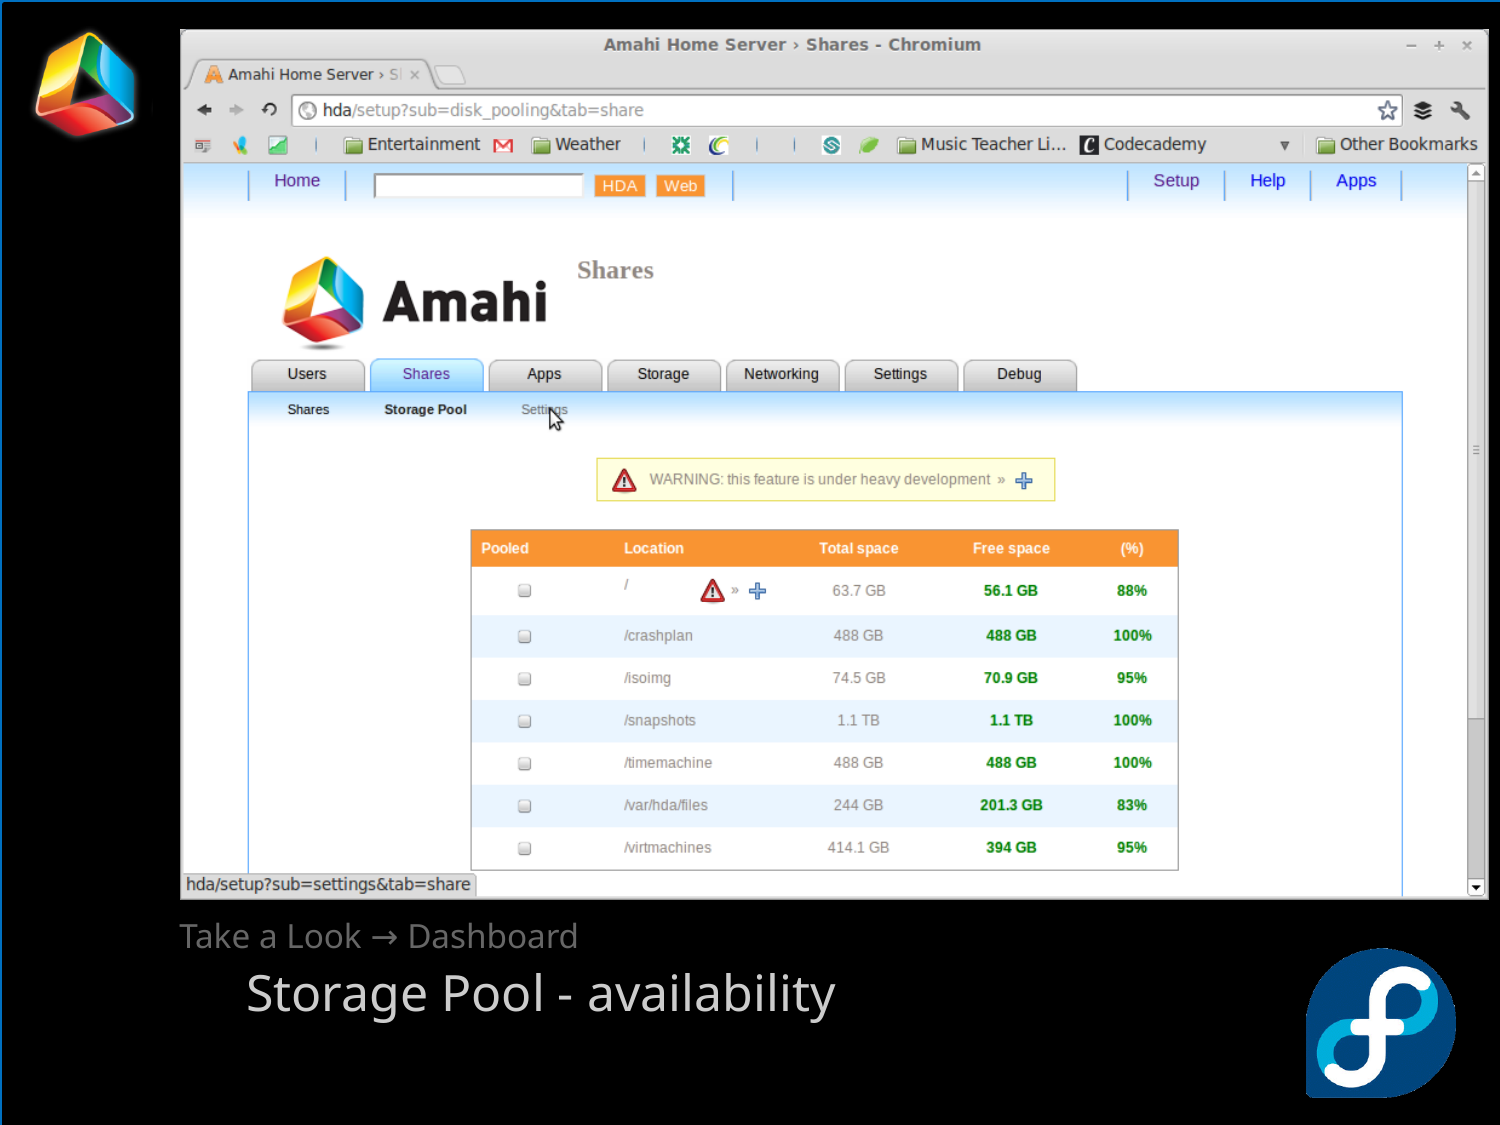

# Installation
 Take a Look → Dashboard
	Storage Pool - availability